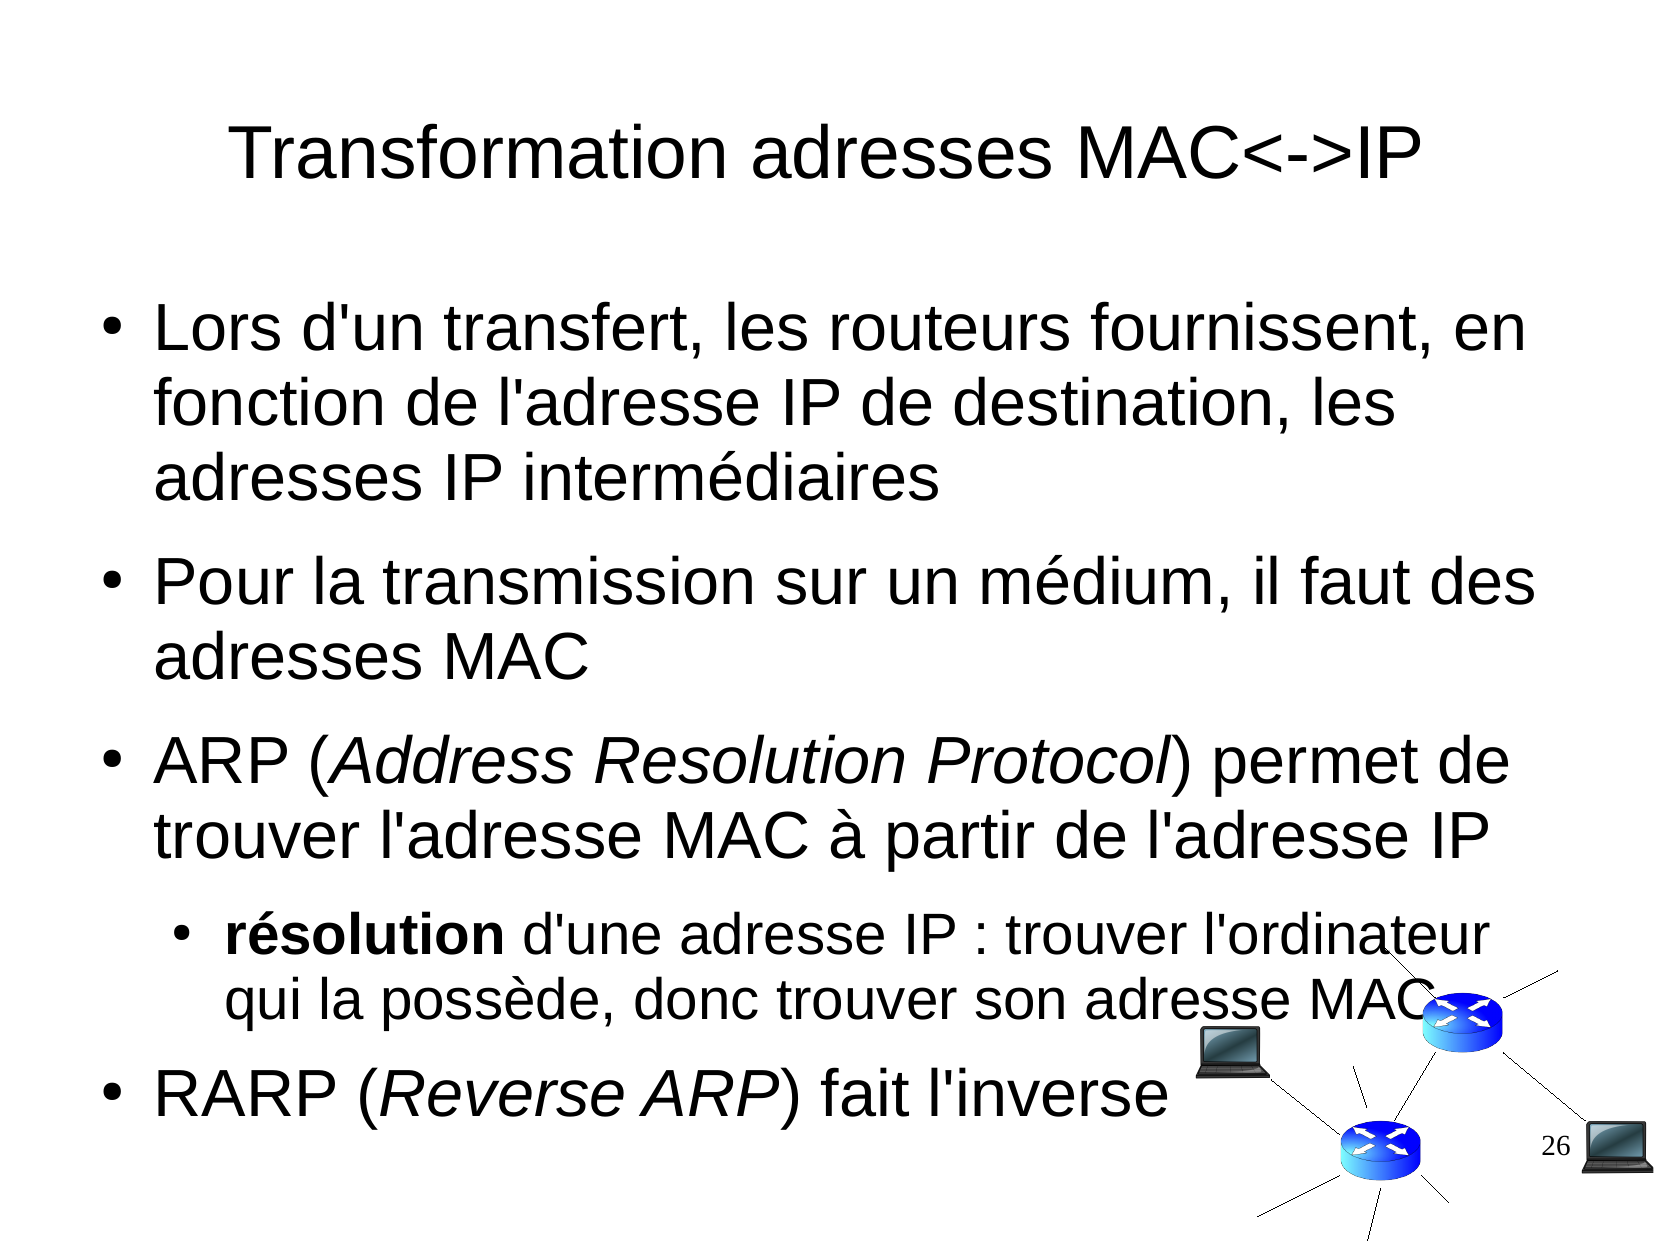

# Transformation adresses MAC<->IP
Lors d'un transfert, les routeurs fournissent, en fonction de l'adresse IP de destination, les adresses IP intermédiaires
Pour la transmission sur un médium, il faut des adresses MAC
ARP (Address Resolution Protocol) permet de trouver l'adresse MAC à partir de l'adresse IP
résolution d'une adresse IP : trouver l'ordinateur qui la possède, donc trouver son adresse MAC
RARP (Reverse ARP) fait l'inverse
26